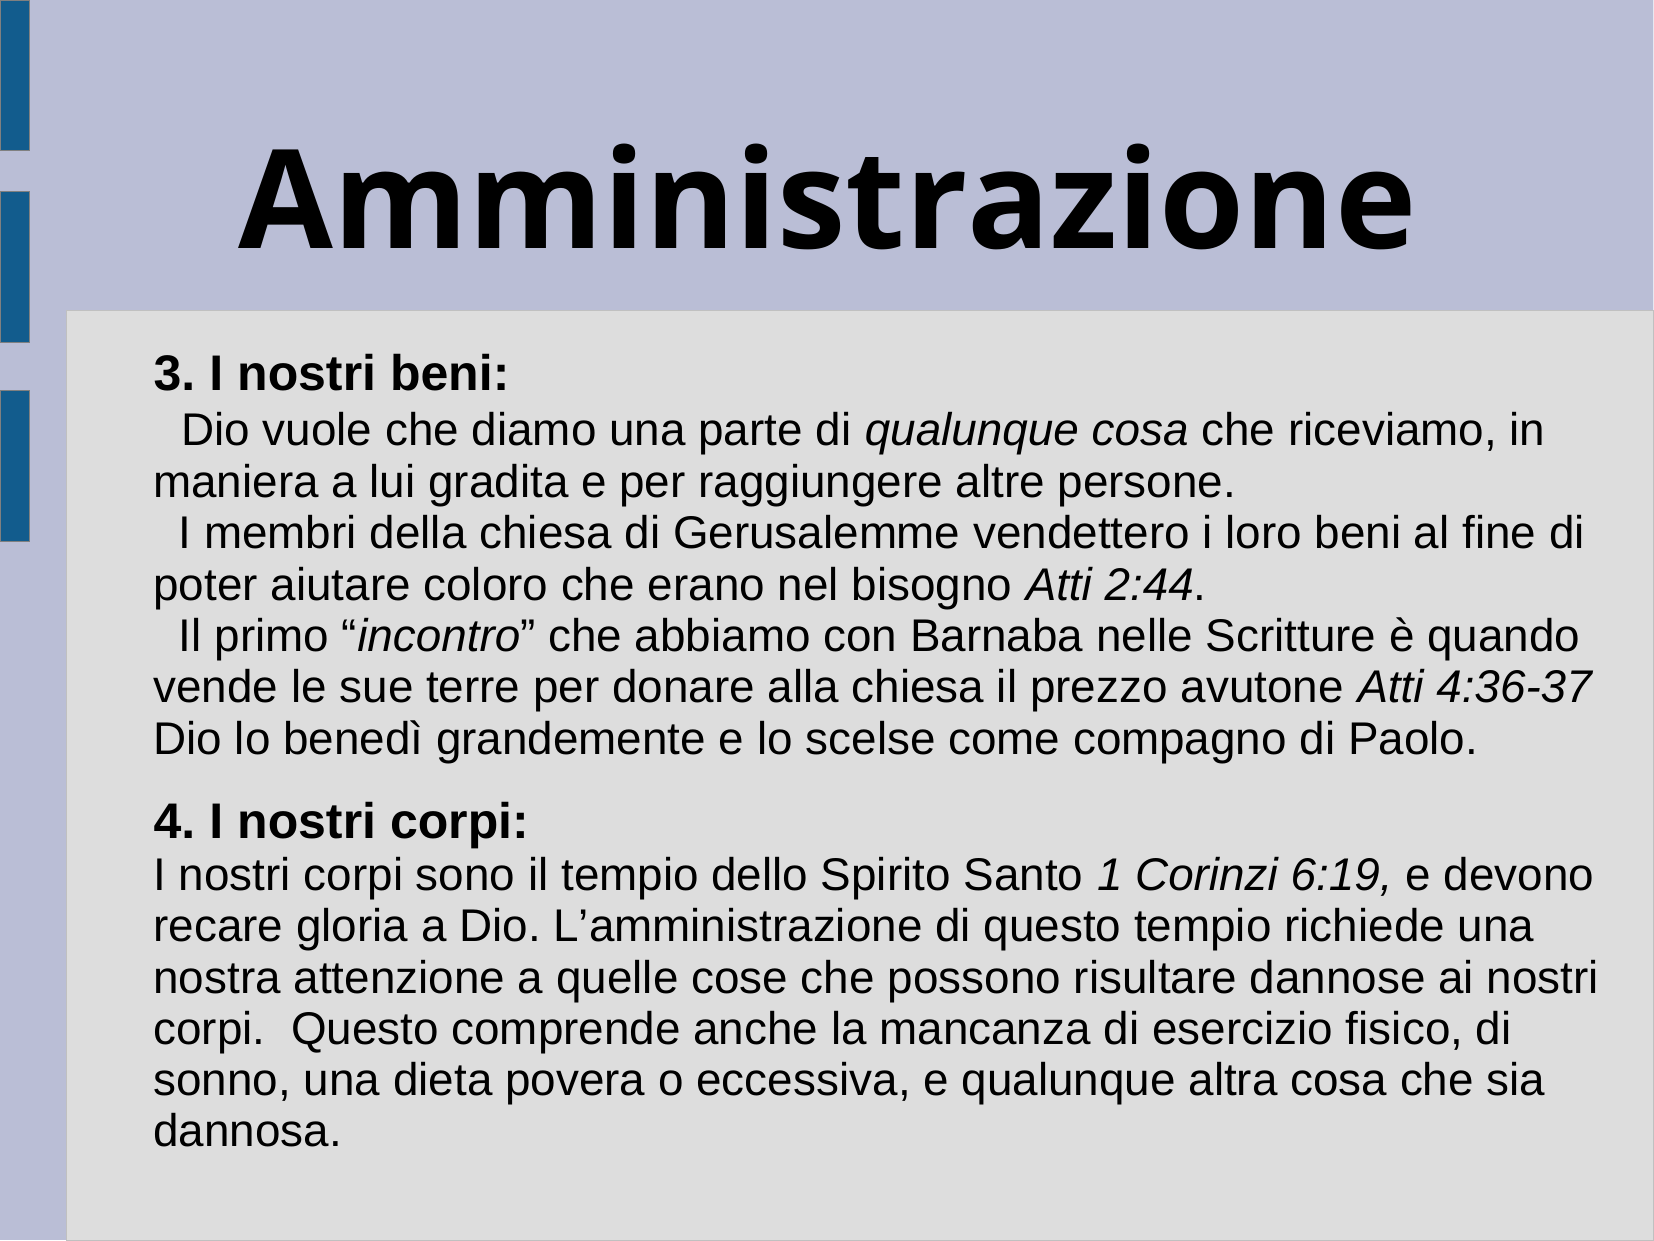

# Amministrazione
3. I nostri beni: Dio vuole che diamo una parte di qualunque cosa che riceviamo, in maniera a lui gradita e per raggiungere altre persone. I membri della chiesa di Gerusalemme vendettero i loro beni al fine di poter aiutare coloro che erano nel bisogno Atti 2:44. Il primo “incontro” che abbiamo con Barnaba nelle Scritture è quando vende le sue terre per donare alla chiesa il prezzo avutone Atti 4:36-37 Dio lo benedì grandemente e lo scelse come compagno di Paolo.
4. I nostri corpi: I nostri corpi sono il tempio dello Spirito Santo 1 Corinzi 6:19, e devono recare gloria a Dio. L’amministrazione di questo tempio richiede una nostra attenzione a quelle cose che possono risultare dannose ai nostri corpi. Questo comprende anche la mancanza di esercizio fisico, di sonno, una dieta povera o eccessiva, e qualunque altra cosa che sia dannosa.